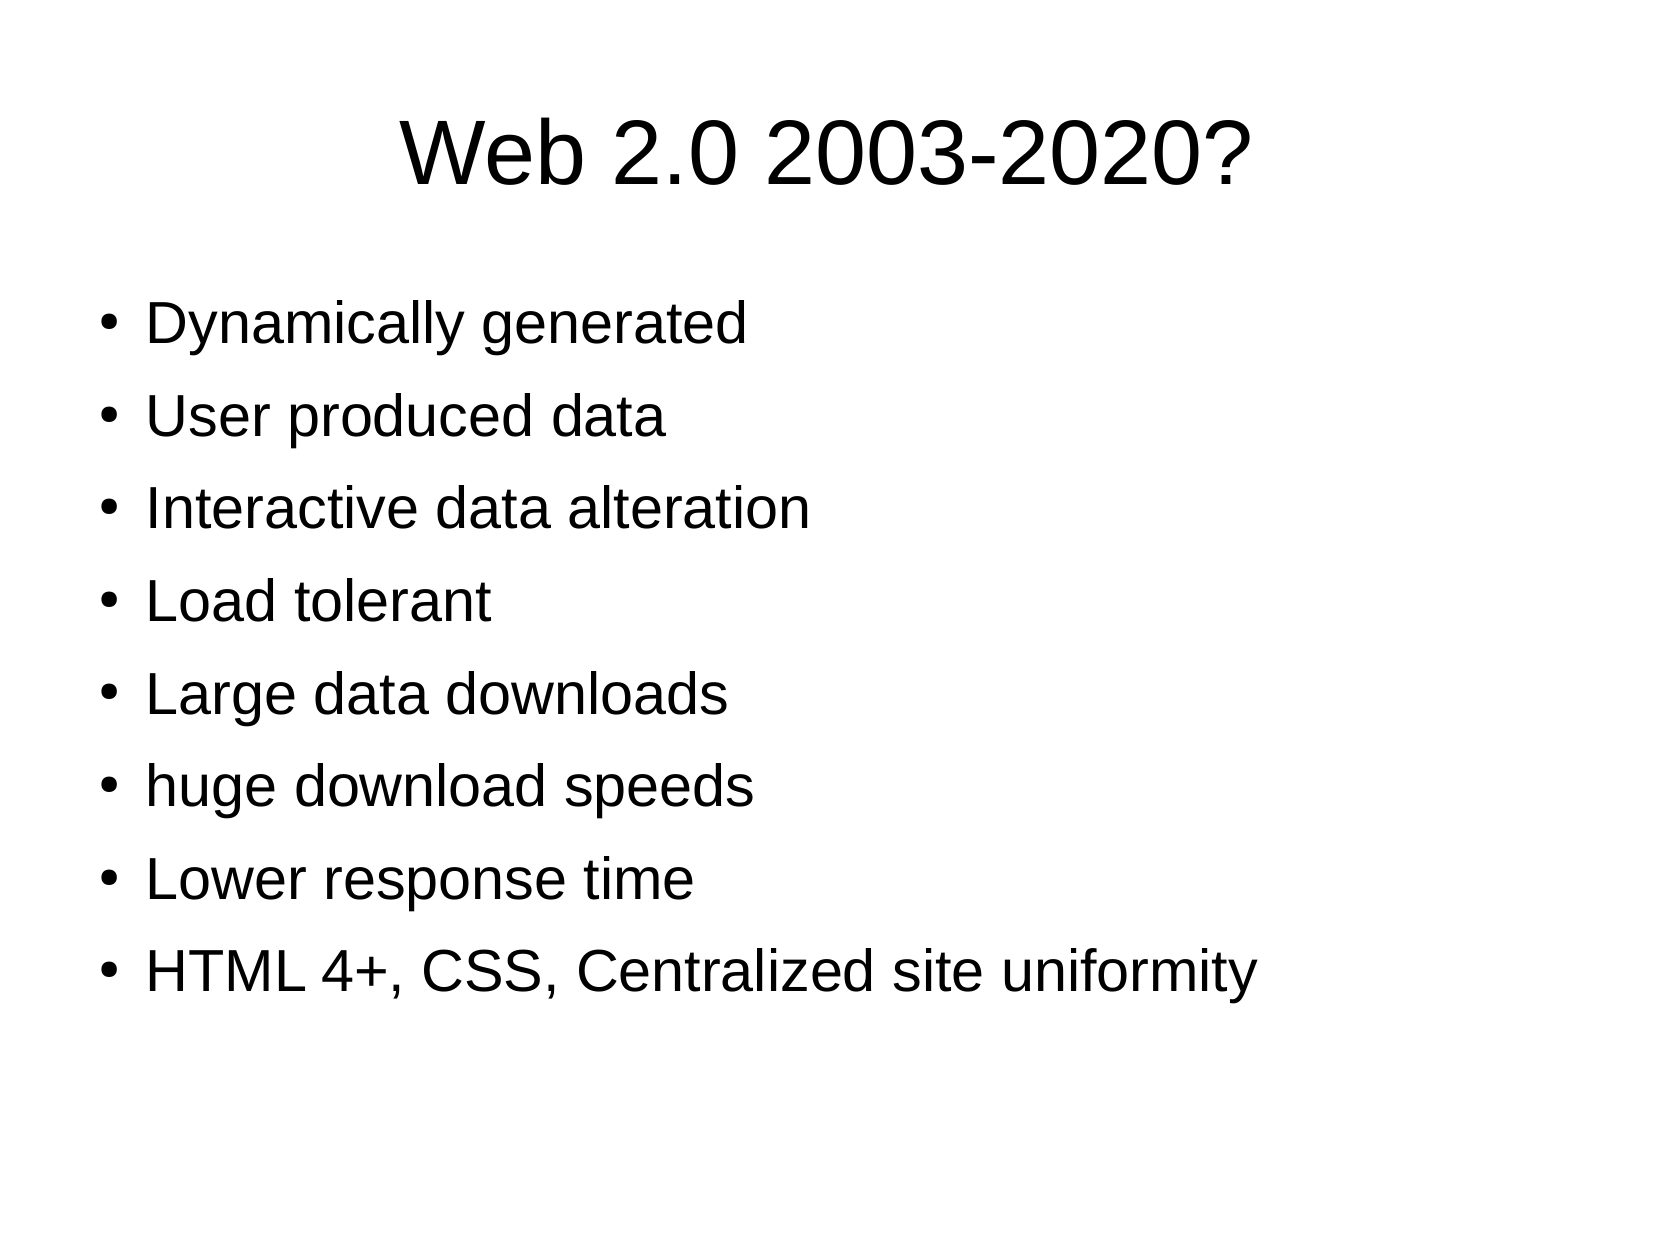

# Web 2.0 2003-2020?
Dynamically generated
User produced data
Interactive data alteration
Load tolerant
Large data downloads
huge download speeds
Lower response time
HTML 4+, CSS, Centralized site uniformity